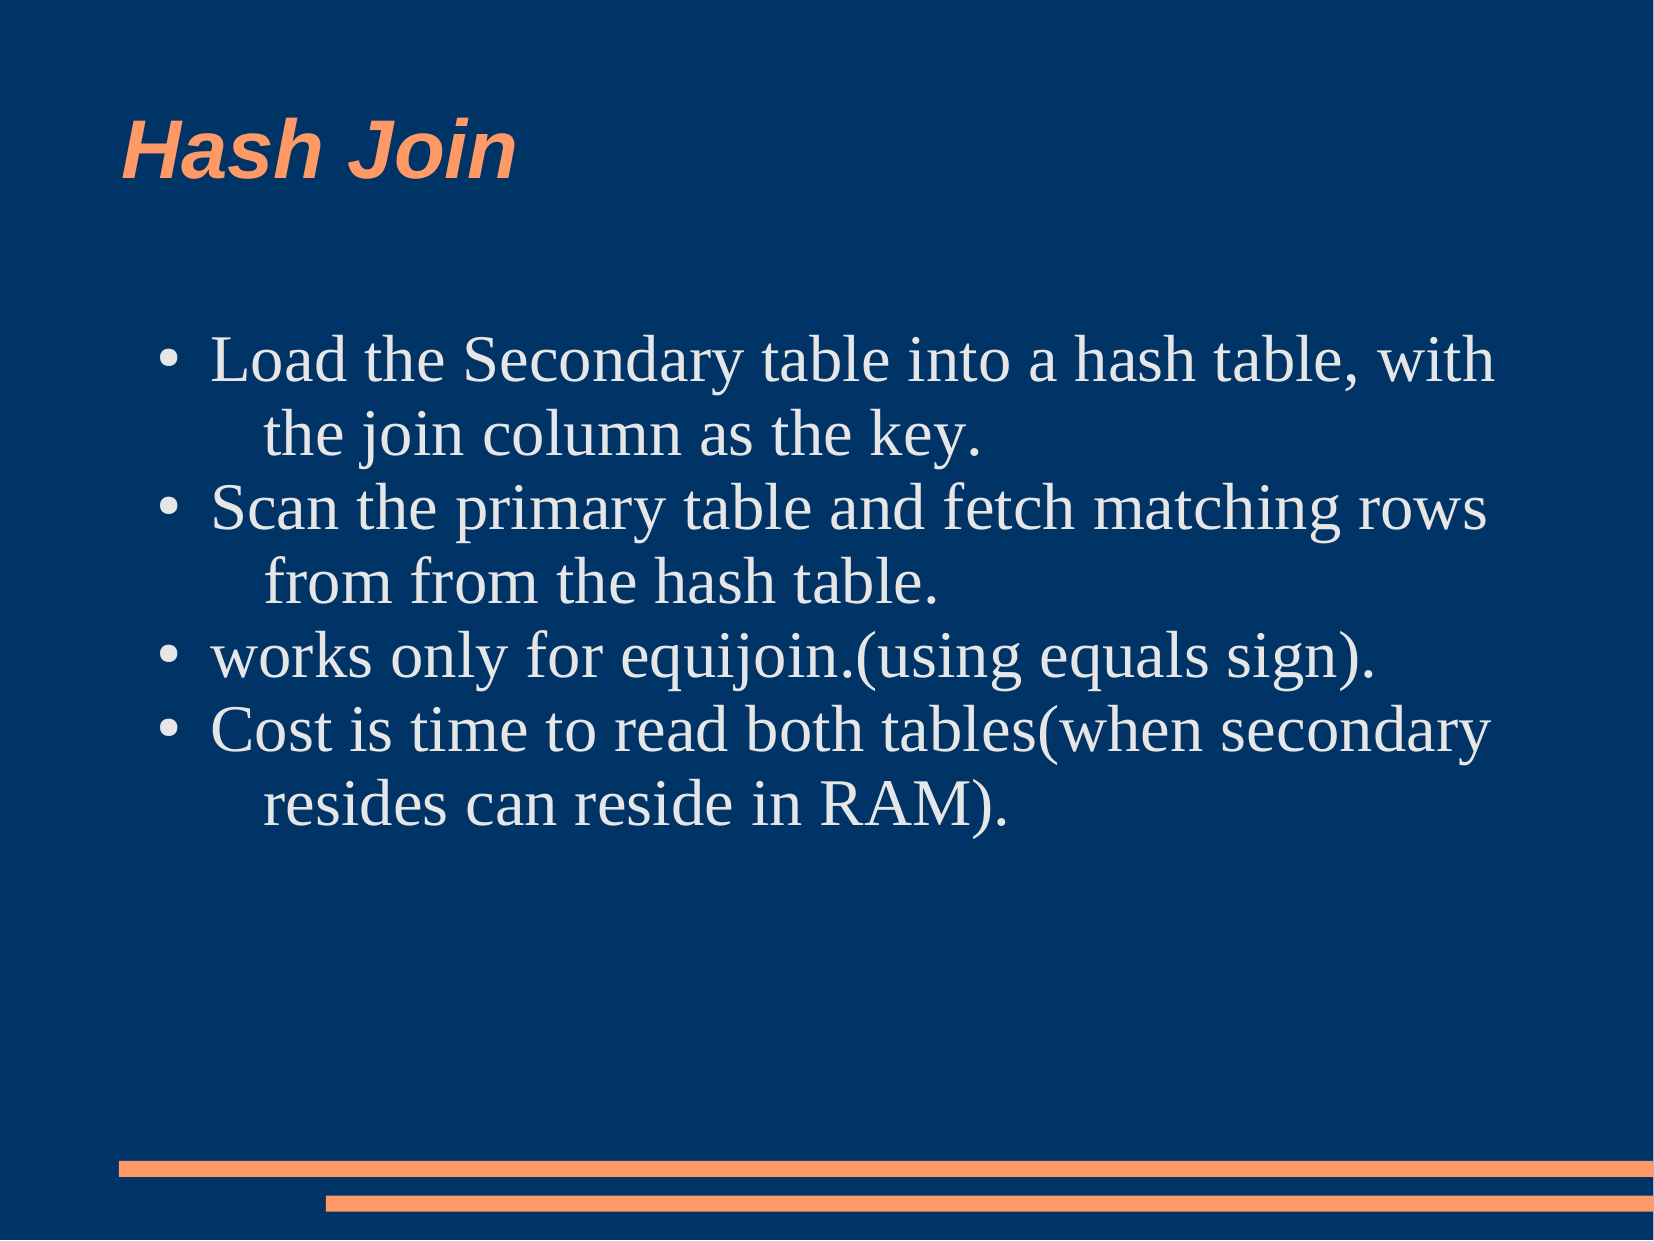

# Hash Join
Load the Secondary table into a hash table, with the join column as the key.
Scan the primary table and fetch matching rows from from the hash table.
works only for equijoin.(using equals sign).
Cost is time to read both tables(when secondary resides can reside in RAM).